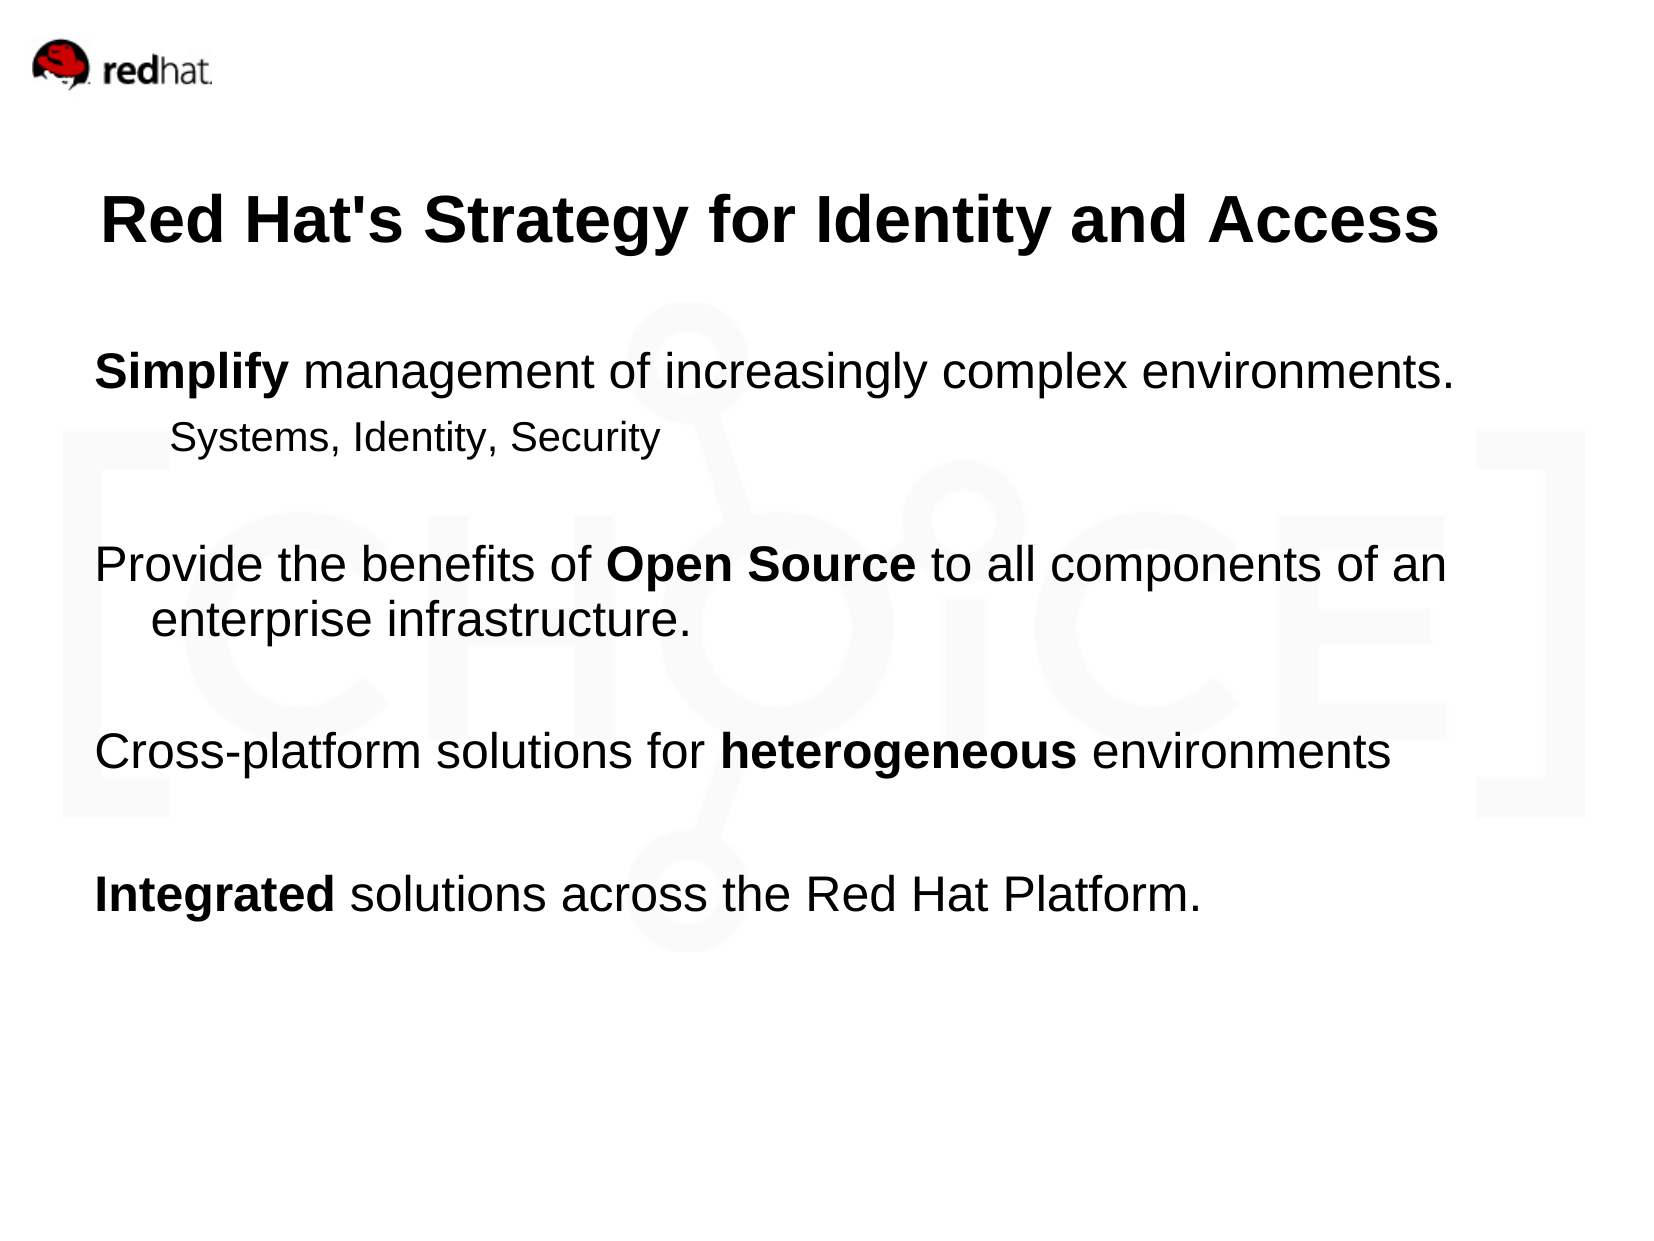

# Red Hat's Strategy for Identity and Access
Simplify management of increasingly complex environments.
Systems, Identity, Security
Provide the benefits of Open Source to all components of an enterprise infrastructure.
Cross-platform solutions for heterogeneous environments
Integrated solutions across the Red Hat Platform.